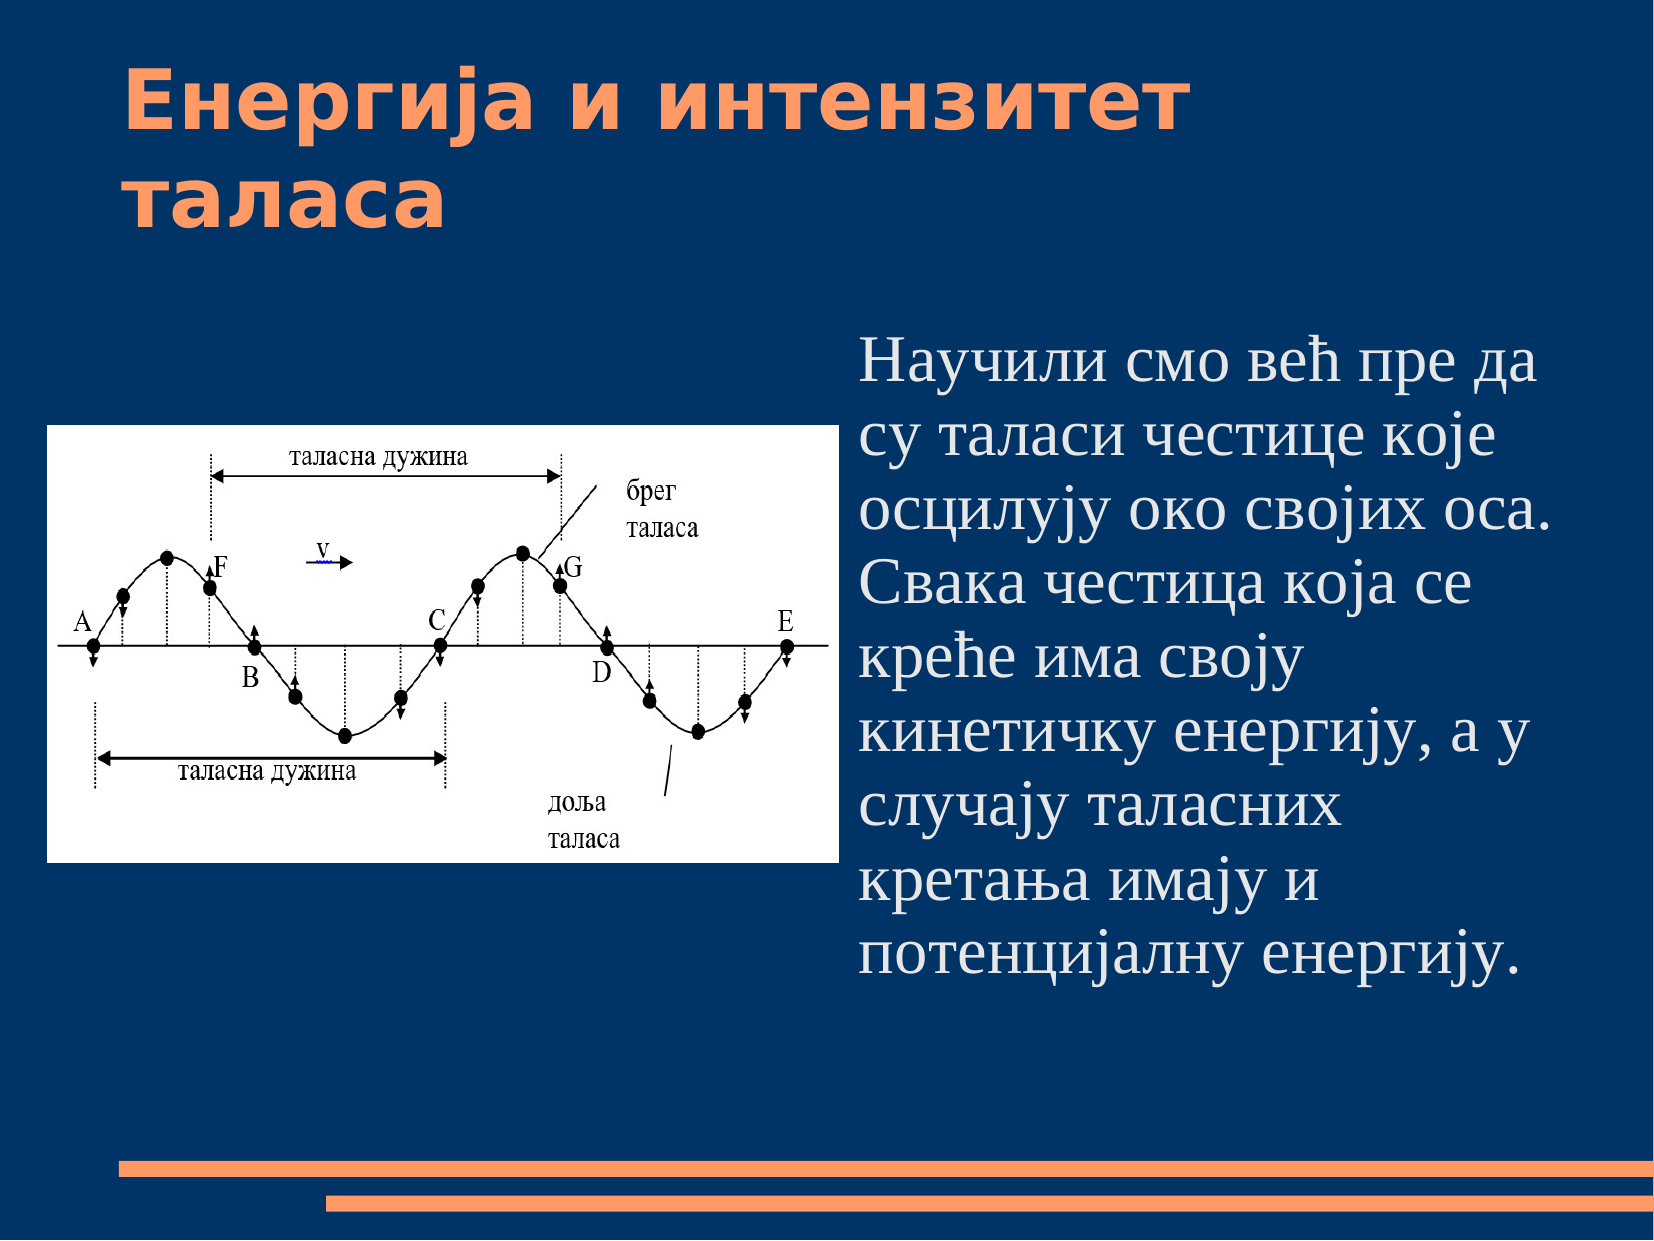

# Енергија и интензитет таласа
Научили смо већ пре да су таласи честице које осцилују око својих оса. Свака честица која се креће има своју кинетичку енергију, а у случају таласних кретања имају и потенцијалну енергију.